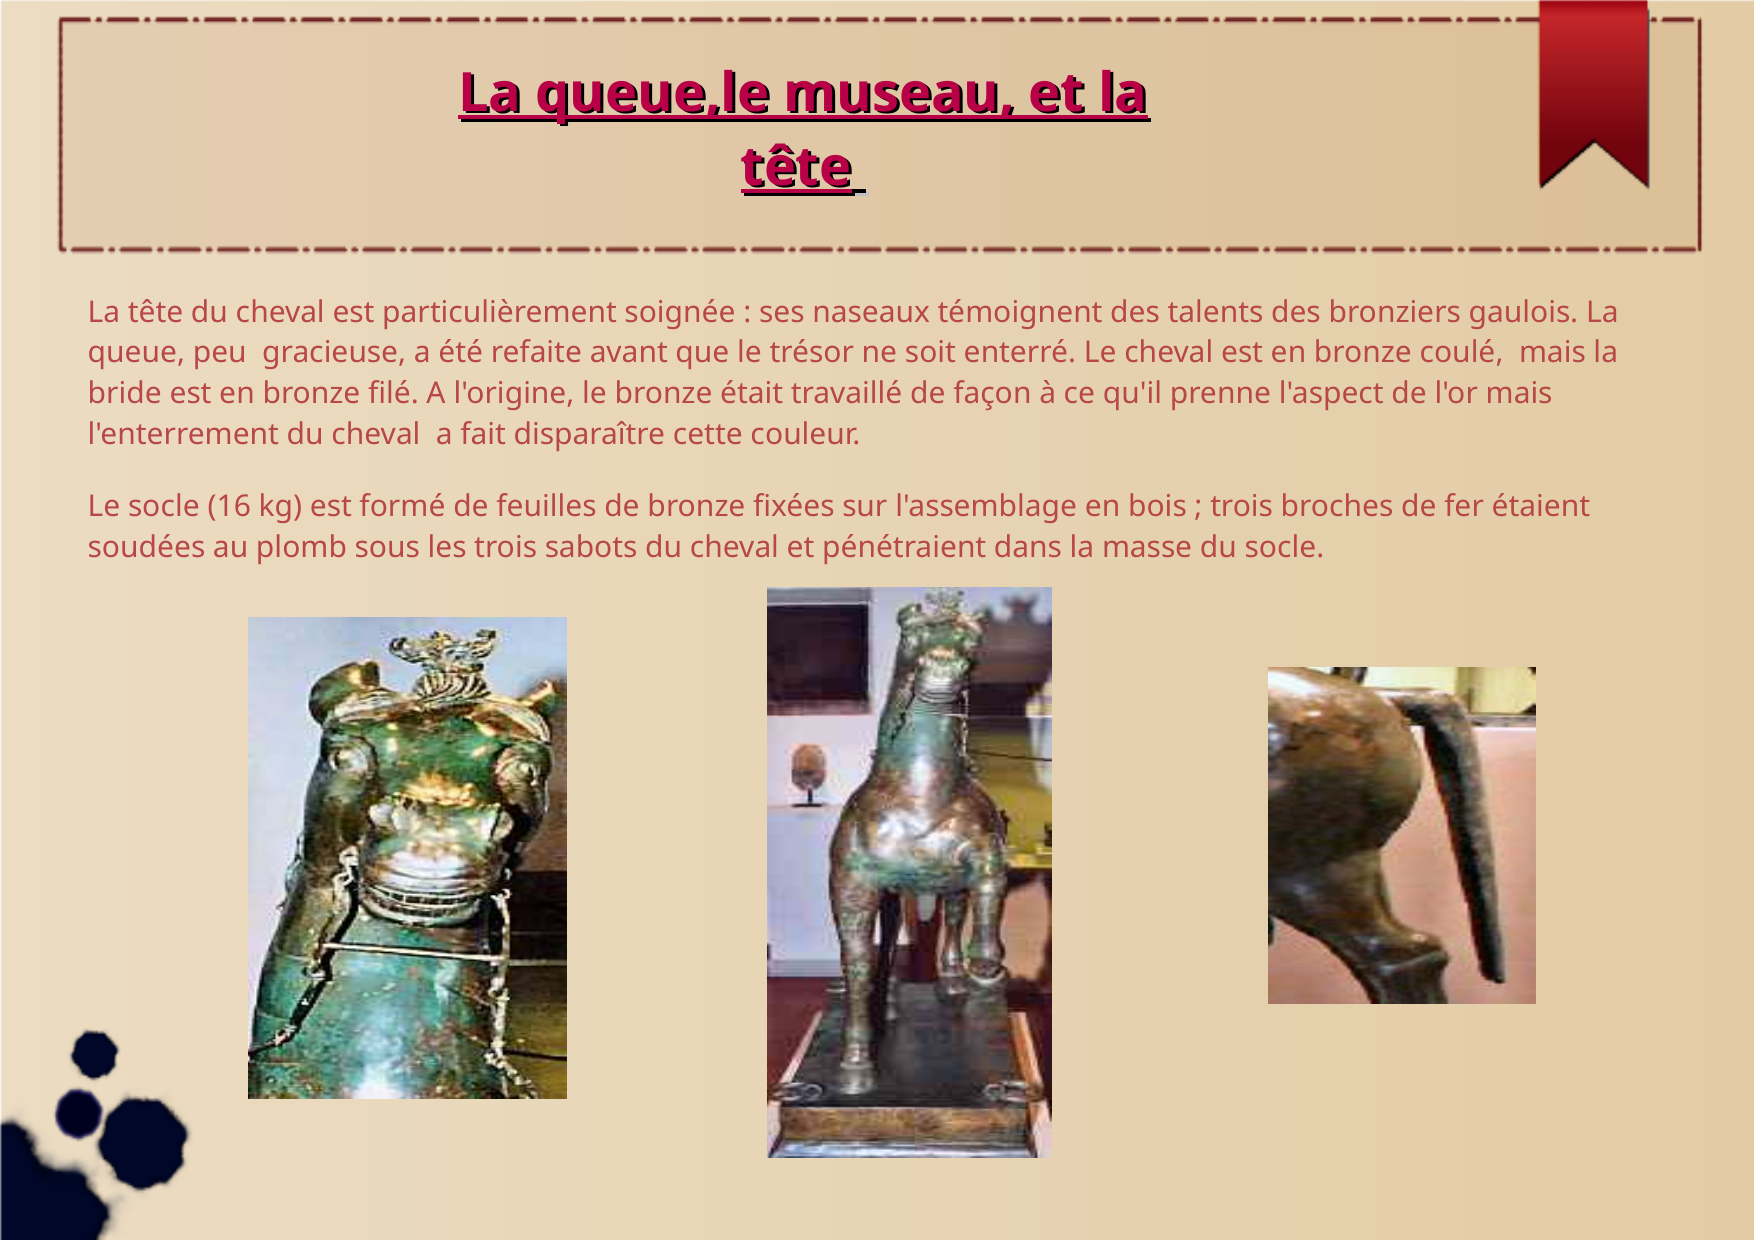

# La queue,le museau, et la tête
La tête du cheval est particulièrement soignée : ses naseaux témoignent des talents des bronziers gaulois. La queue, peu gracieuse, a été refaite avant que le trésor ne soit enterré. Le cheval est en bronze coulé, mais la bride est en bronze filé. A l'origine, le bronze était travaillé de façon à ce qu'il prenne l'aspect de l'or mais l'enterrement du cheval a fait disparaître cette couleur.
Le socle (16 kg) est formé de feuilles de bronze fixées sur l'assemblage en bois ; trois broches de fer étaient soudées au plomb sous les trois sabots du cheval et pénétraient dans la masse du socle.